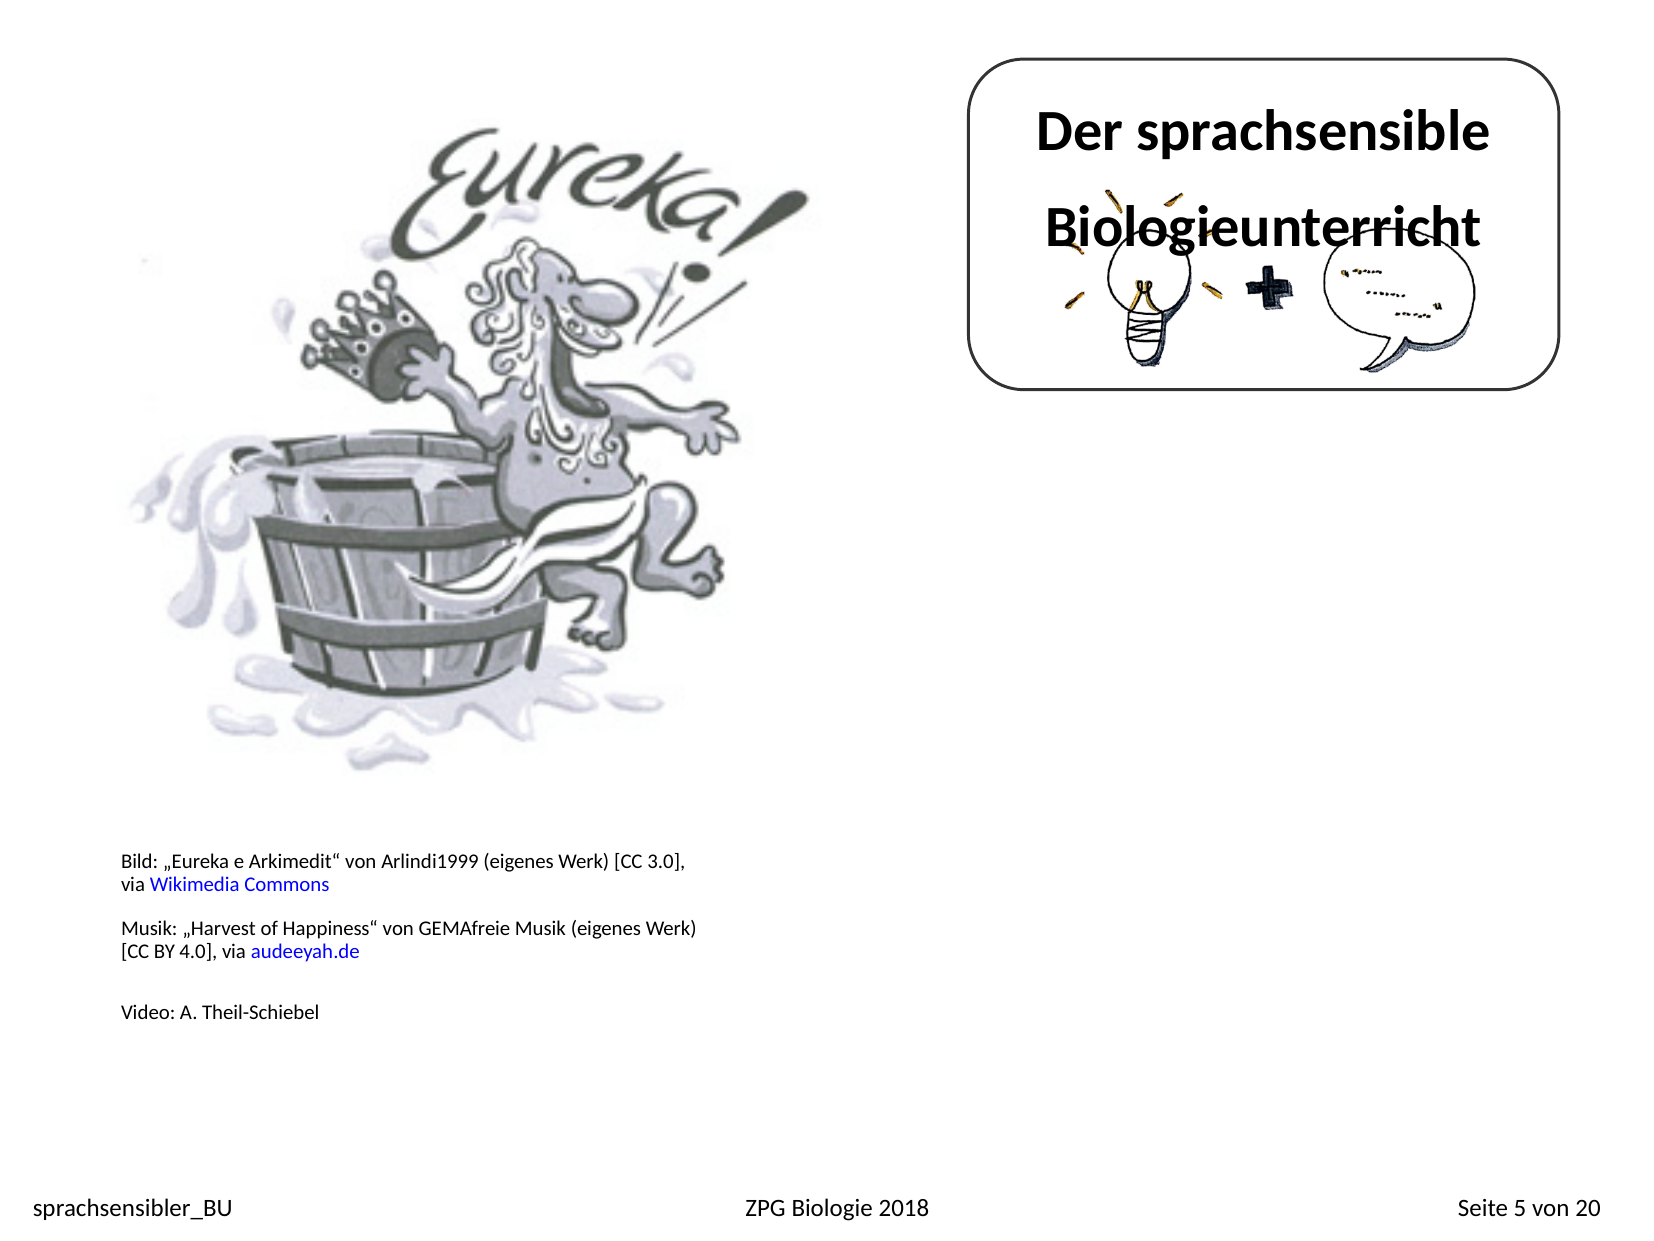

Der sprachsensible
Biologieunterricht
Bild: „Eureka e Arkimedit“ von Arlindi1999 (eigenes Werk) [CC 3.0],
via Wikimedia Commons
Musik: „Harvest of Happiness“ von GEMAfreie Musik (eigenes Werk)
[CC BY 4.0], via audeeyah.de
Video: A. Theil-Schiebel
sprachsensibler_BU					ZPG Biologie 2018					Seite 5 von 20